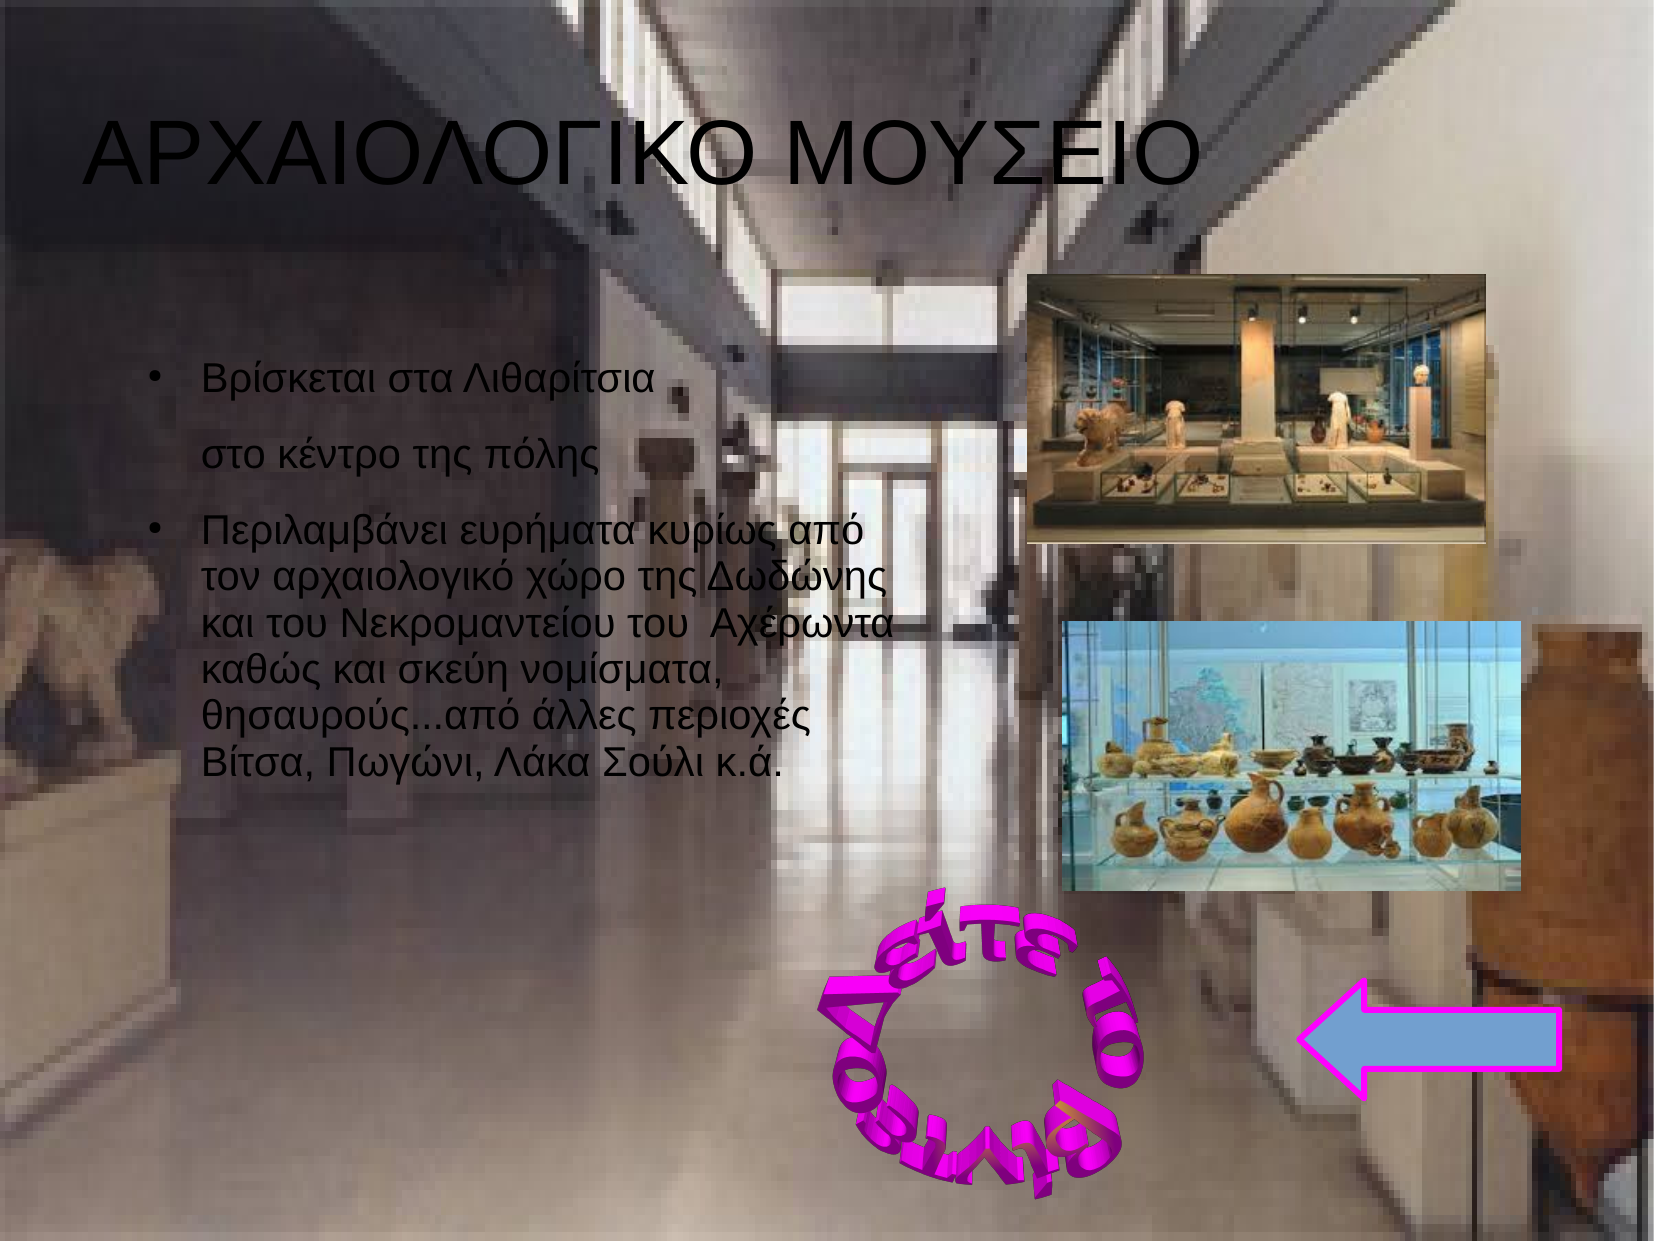

# ΑΡΧΑΙΟΛΟΓΙΚΟ ΜΟΥΣΕΙΟ
Βρίσκεται στα Λιθαρίτσια
στο κέντρο της πόλης
Περιλαμβάνει ευρήματα κυρίως από τον αρχαιολογικό χώρο της Δωδώνης και του Νεκρομαντείου του Αχέρωντα καθώς και σκεύη νομίσματα, θησαυρούς...από άλλες περιοχές Βίτσα, Πωγώνι, Λάκα Σούλι κ.ά.
Δείτε το βίντεο